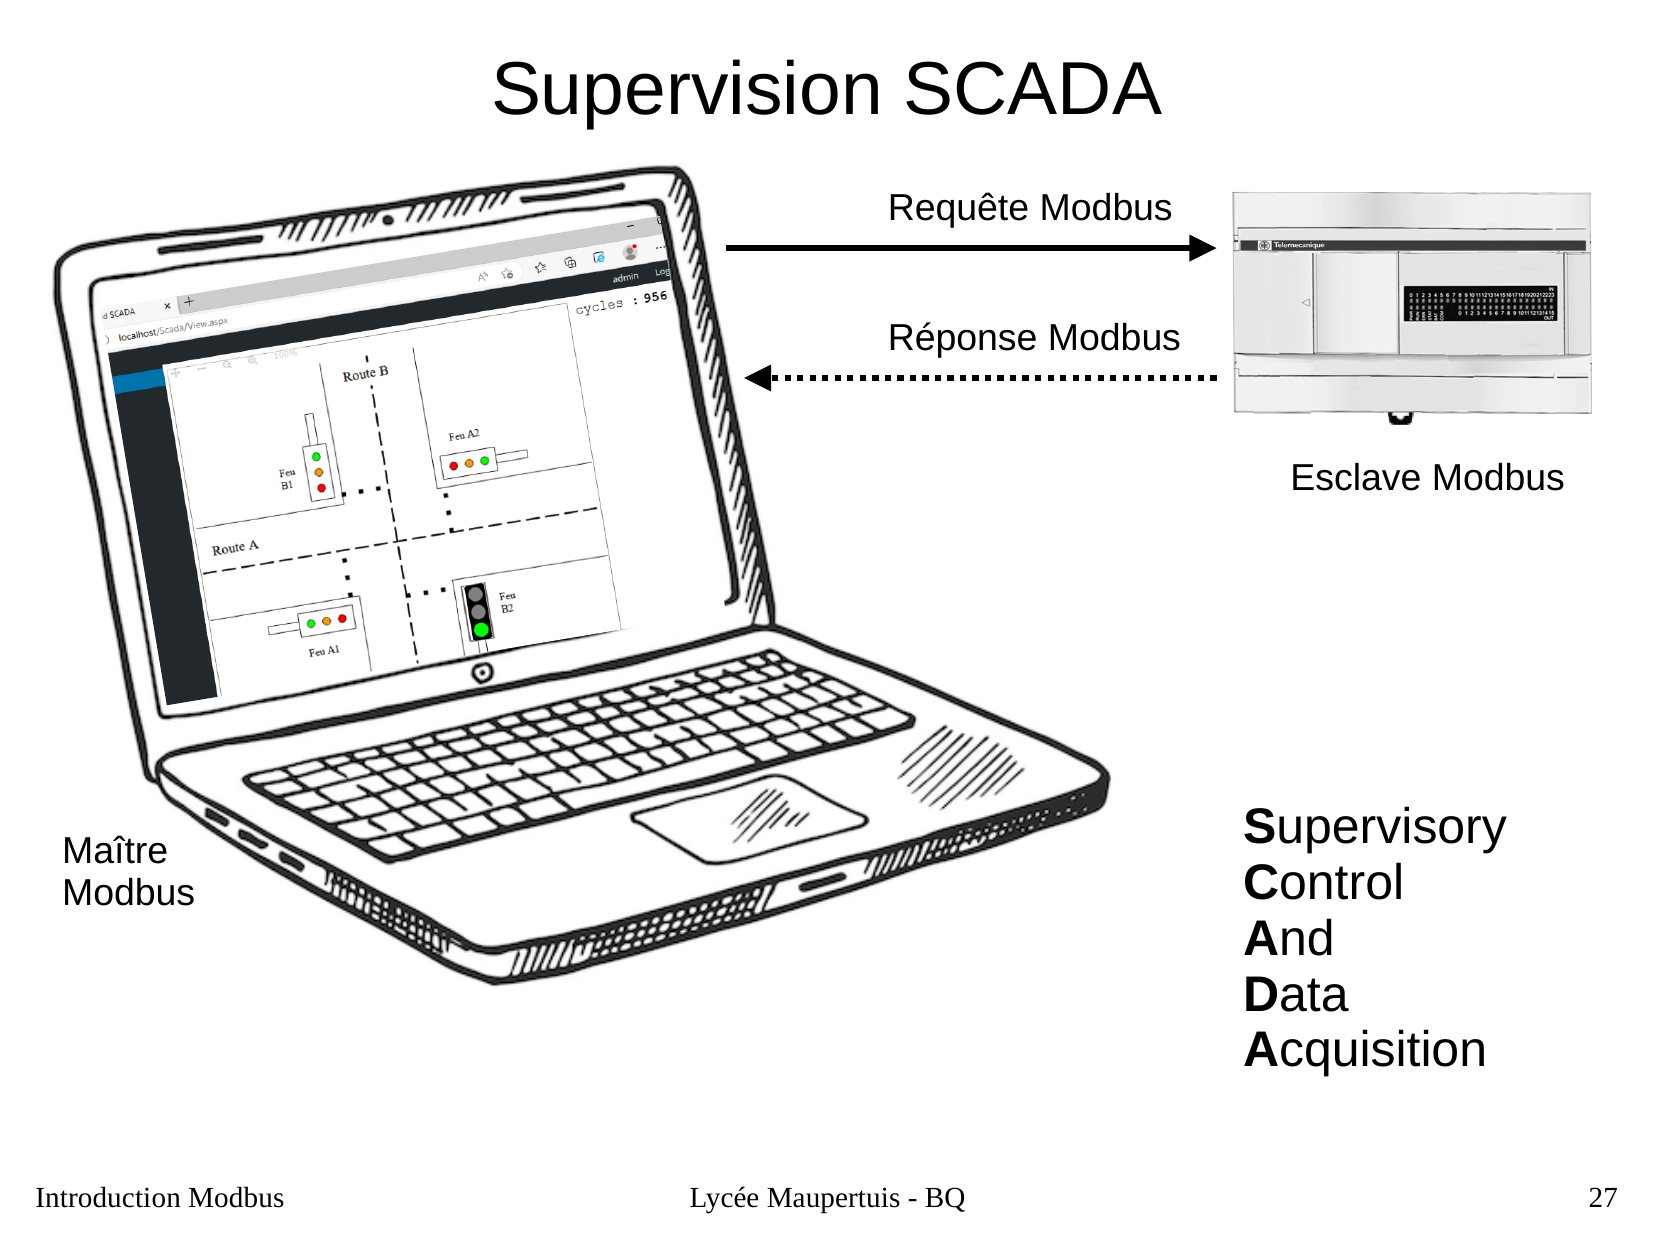

# Supervision SCADA
Requête Modbus
Réponse Modbus
Esclave Modbus
Supervisory
Control
And
Data
Acquisition
Maître
Modbus
Introduction Modbus
Lycée Maupertuis - BQ
27